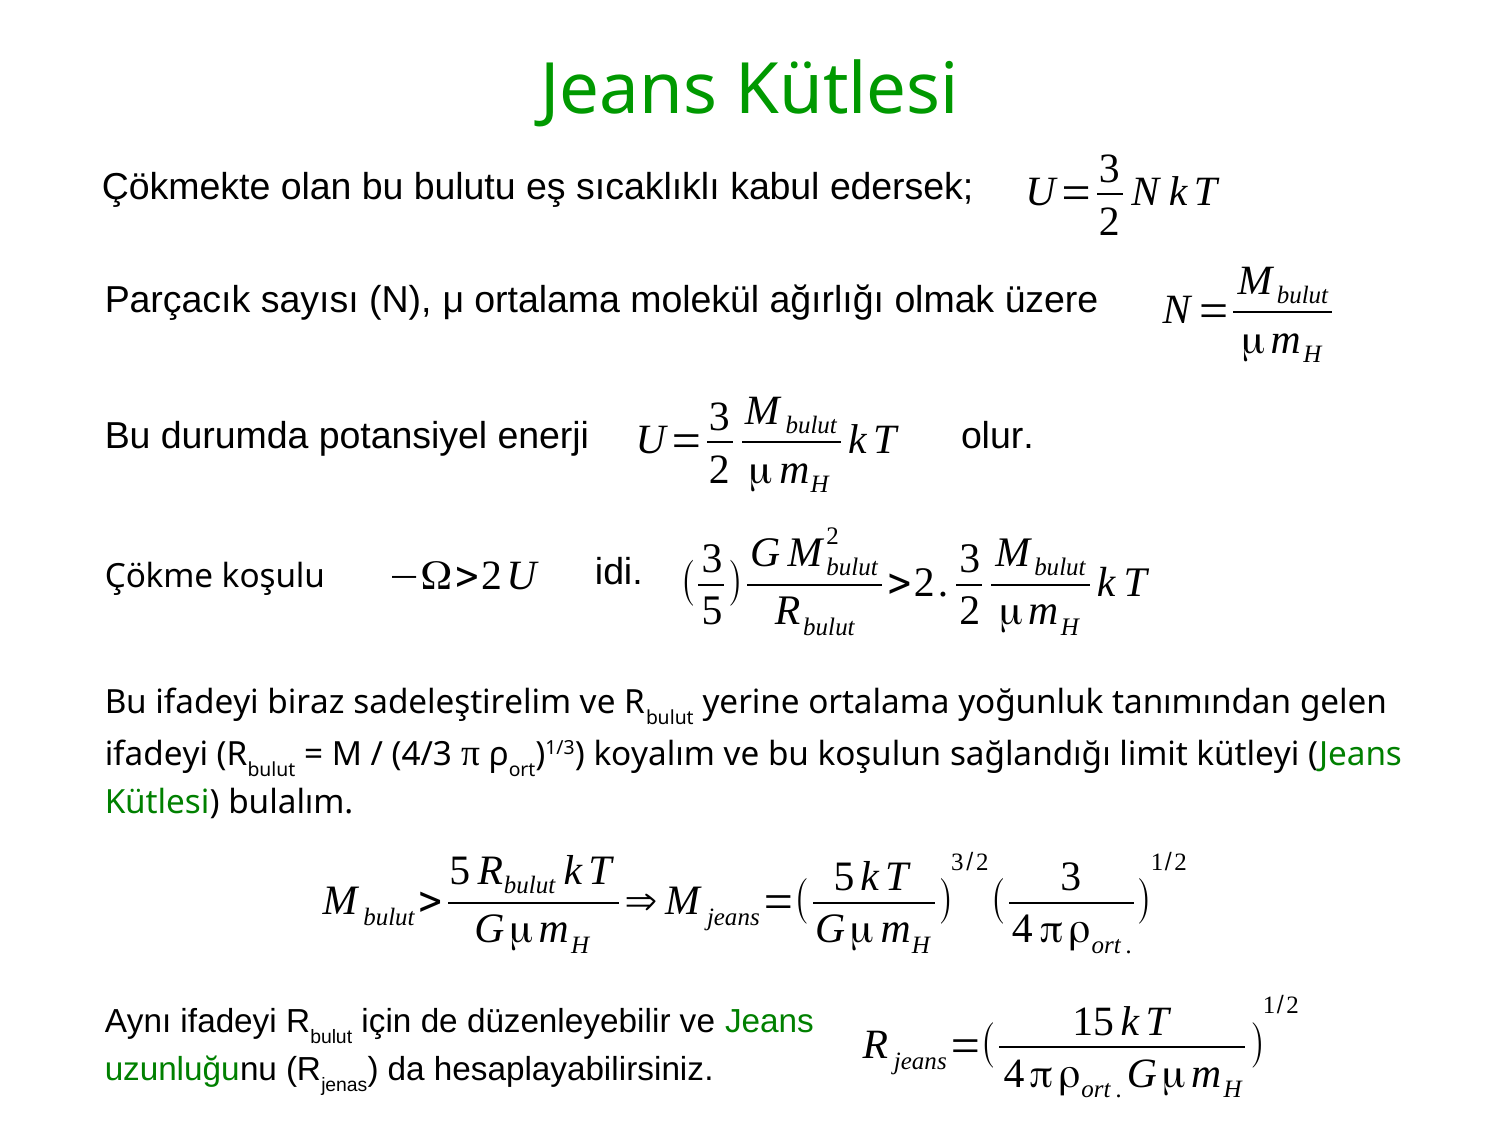

# Jeans Kütlesi
Çökmekte olan bu bulutu eş sıcaklıklı kabul edersek;
Parçacık sayısı (N), μ ortalama molekül ağırlığı olmak üzere
Bu durumda potansiyel enerji
olur.
idi.
Çökme koşulu
Bu ifadeyi biraz sadeleştirelim ve Rbulut yerine ortalama yoğunluk tanımından gelen ifadeyi (Rbulut = M / (4/3 π ρort)1/3) koyalım ve bu koşulun sağlandığı limit kütleyi (Jeans Kütlesi) bulalım.
Aynı ifadeyi Rbulut için de düzenleyebilir ve Jeans uzunluğunu (Rjenas) da hesaplayabilirsiniz.